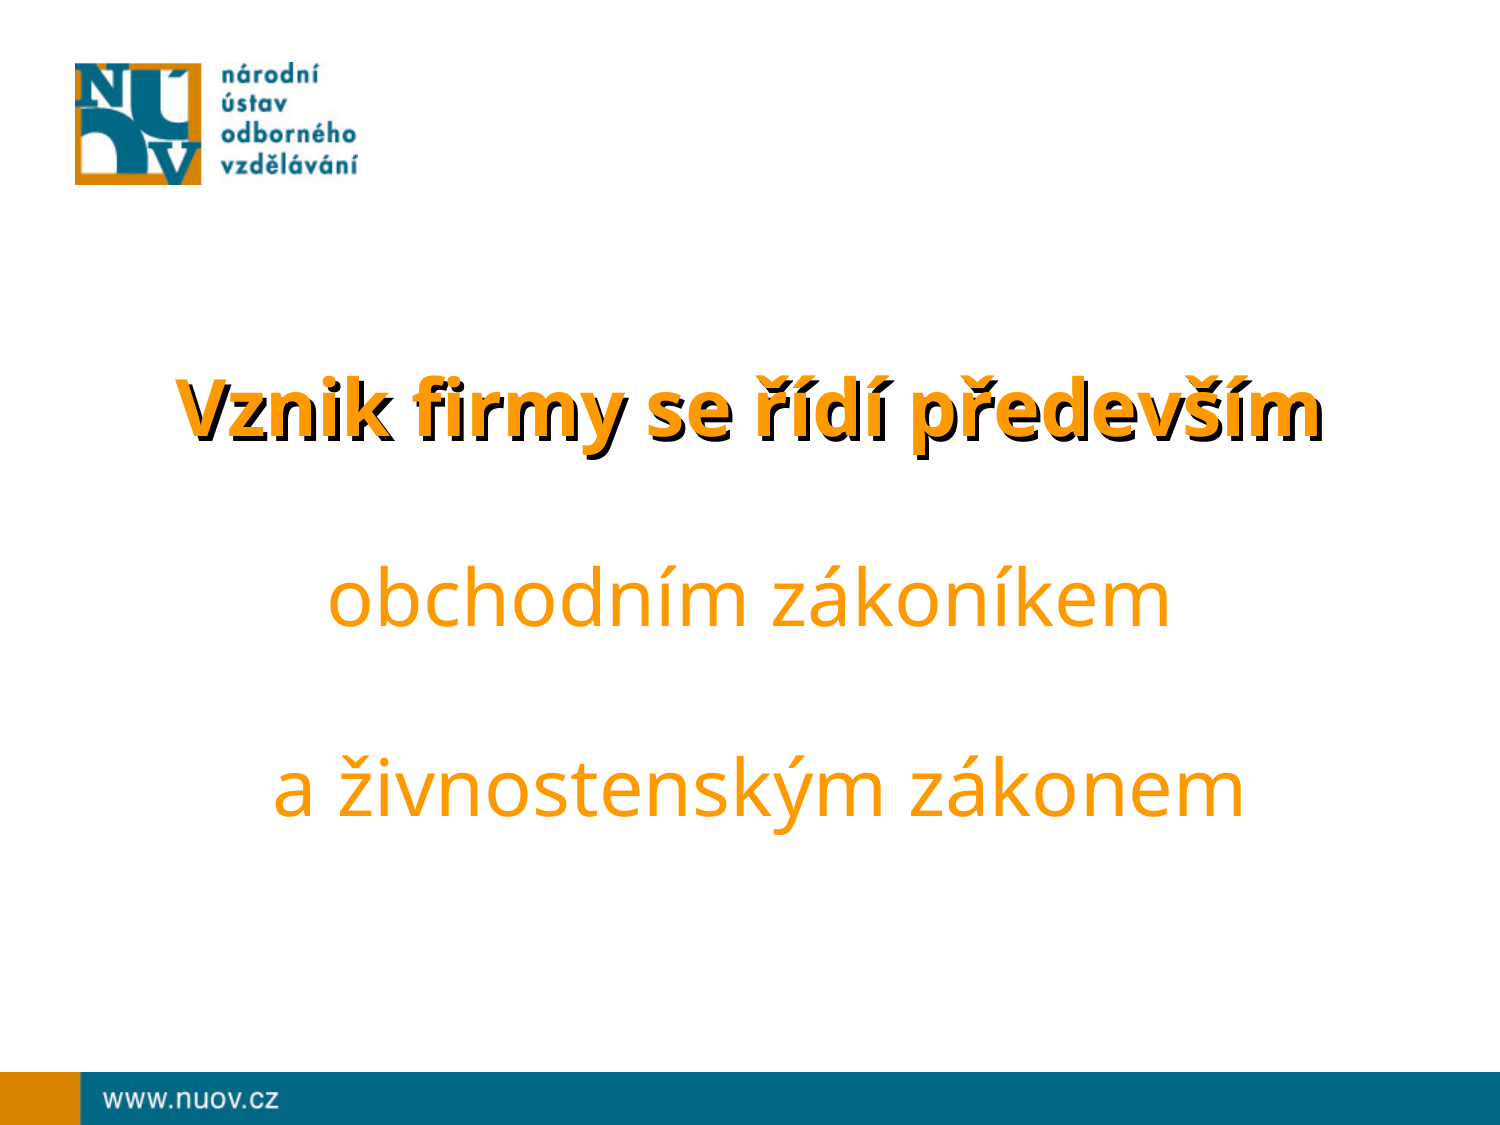

Vznik firmy se řídí především
obchodním zákoníkem
 a živnostenským zákonem